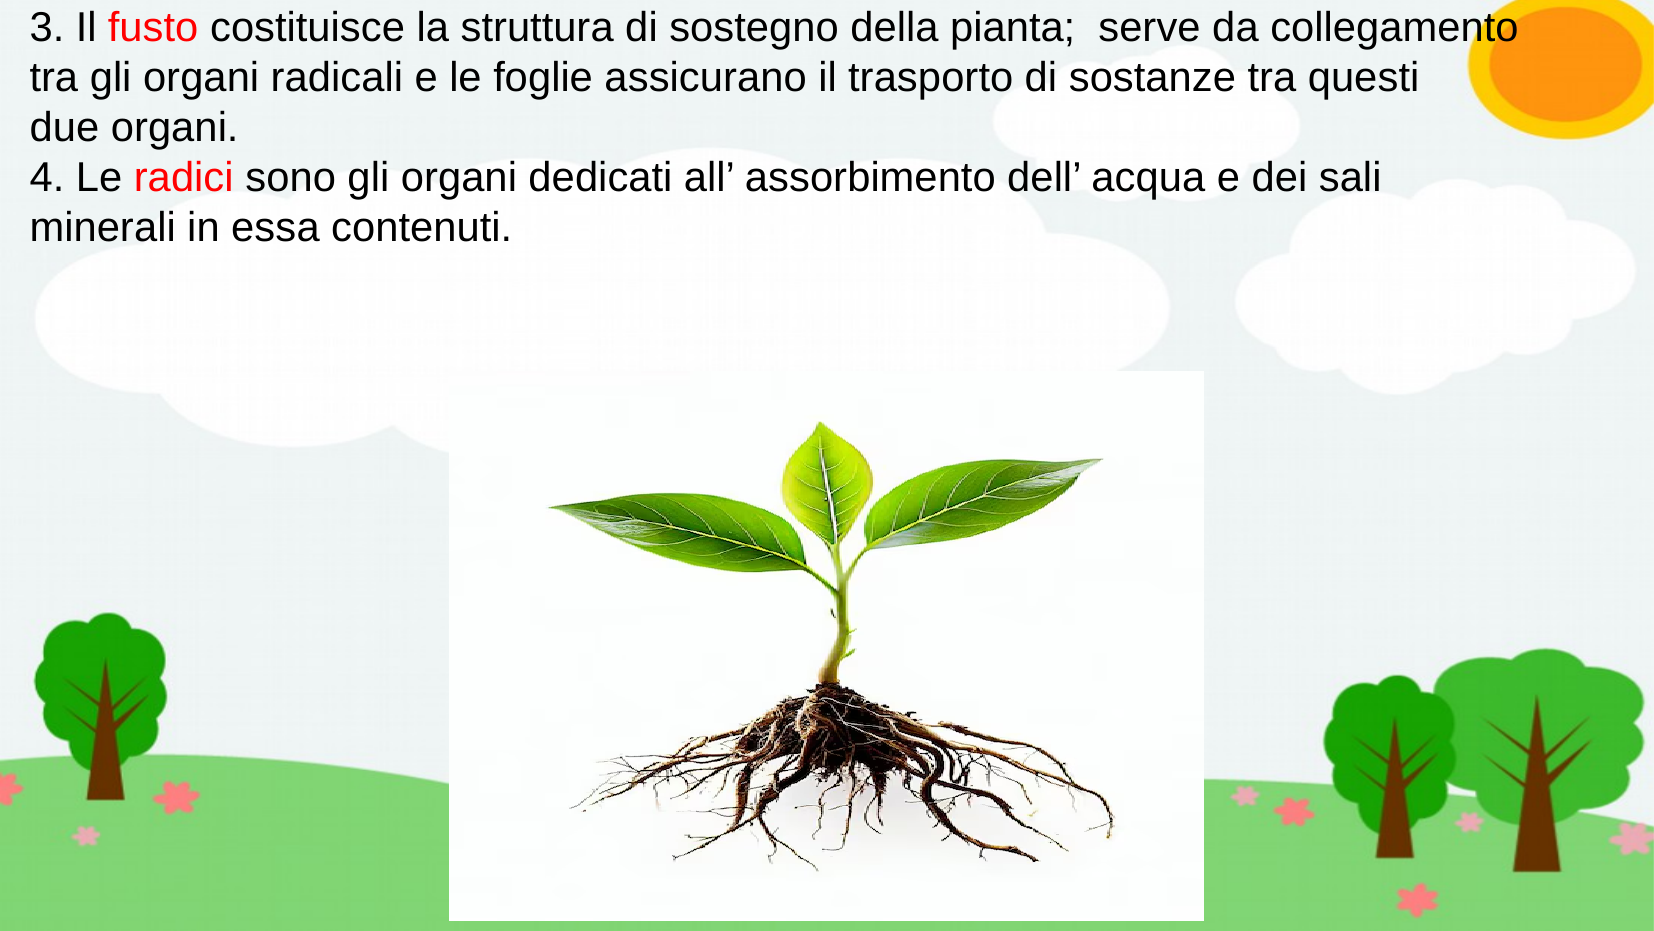

# 3. Il fusto costituisce la struttura di sostegno della pianta; serve da collegamento tra gli organi radicali e le foglie assicurano il trasporto di sostanze tra questi due organi. 4. Le radici sono gli organi dedicati all’ assorbimento dell’ acqua e dei sali minerali in essa contenuti.